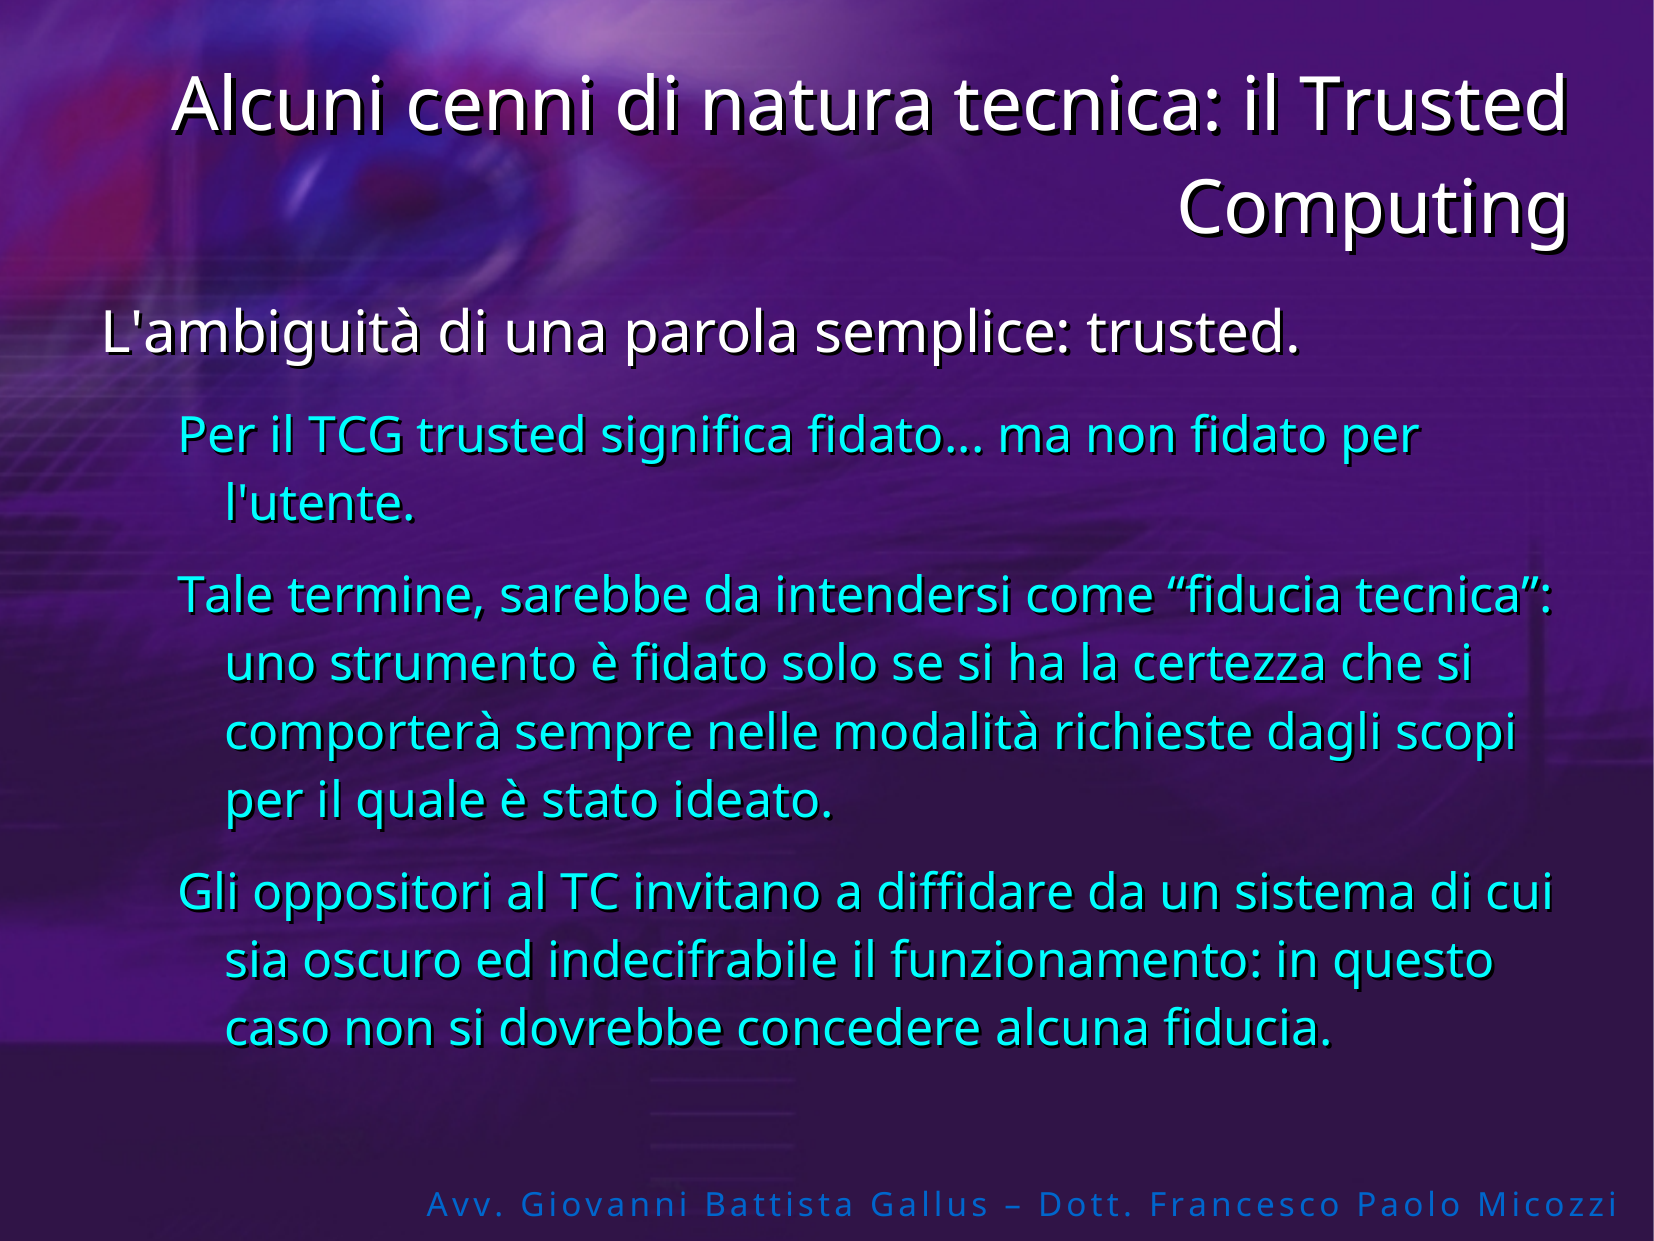

# Alcuni cenni di natura tecnica: il Trusted Computing
L'ambiguità di una parola semplice: trusted.
Per il TCG trusted significa fidato... ma non fidato per l'utente.
Tale termine, sarebbe da intendersi come “fiducia tecnica”: uno strumento è fidato solo se si ha la certezza che si comporterà sempre nelle modalità richieste dagli scopi per il quale è stato ideato.
Gli oppositori al TC invitano a diffidare da un sistema di cui sia oscuro ed indecifrabile il funzionamento: in questo caso non si dovrebbe concedere alcuna fiducia.
dott. Francesco Paolo Micozzi - f.micozzi@studionati.it